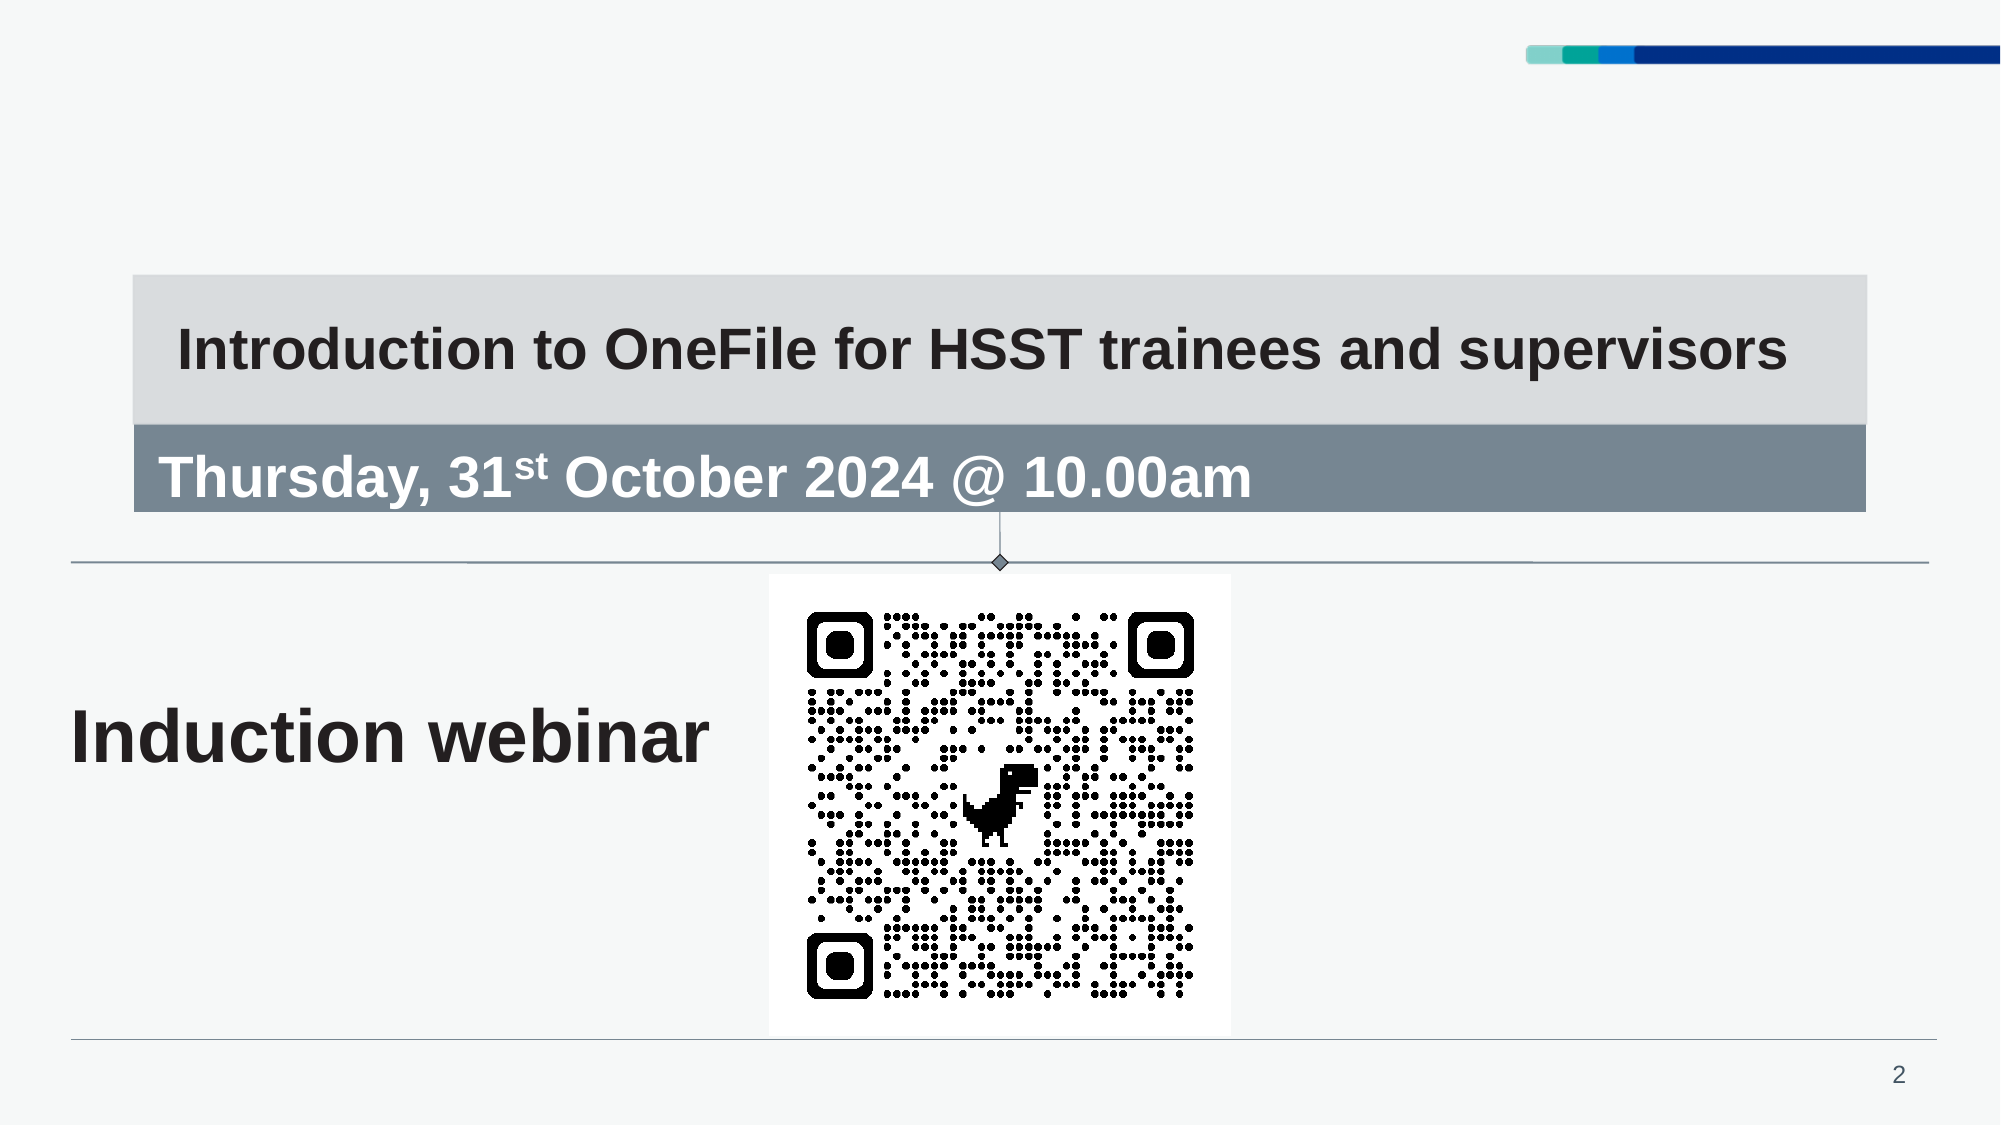

Introduction to OneFile for HSST trainees and supervisors
Thursday, 31st October 2024 @ 10.00am
# Induction webinar